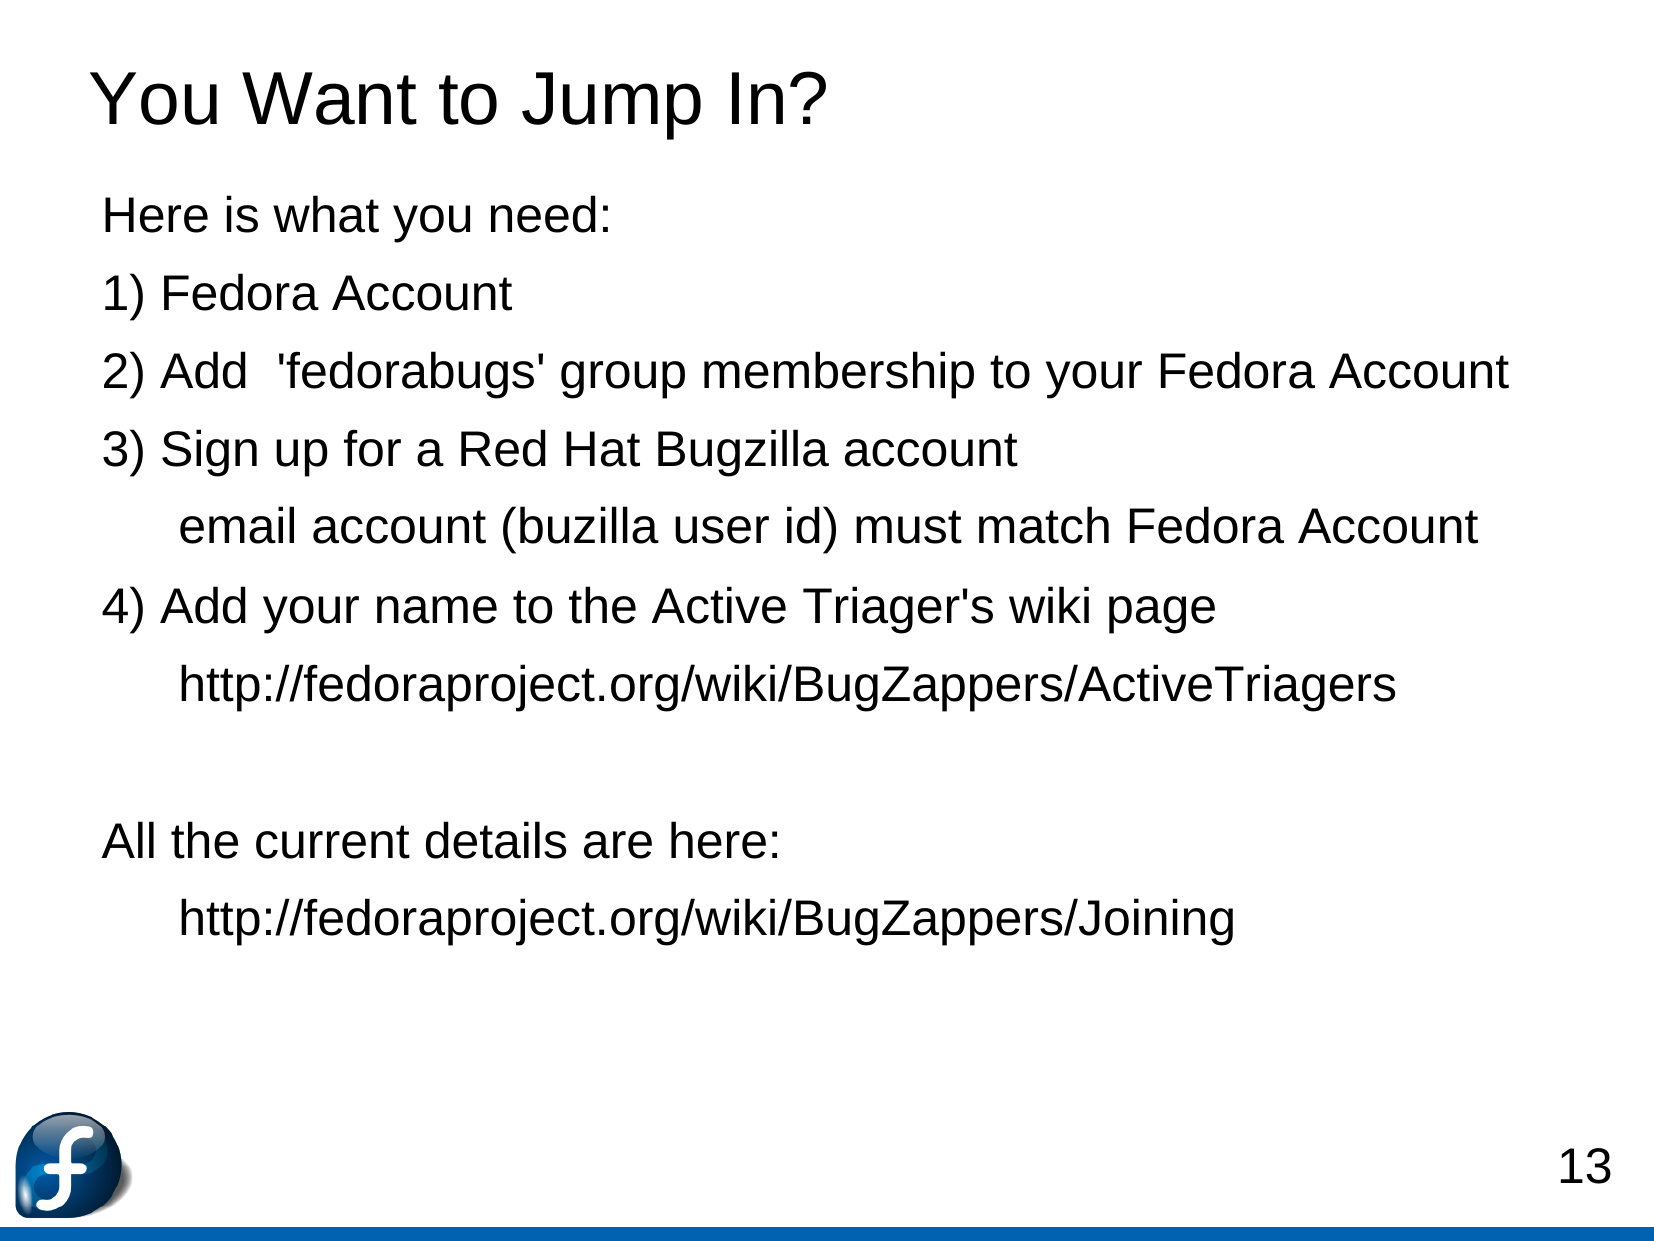

# You Want to Jump In?
Here is what you need:
1) Fedora Account
2) Add 'fedorabugs' group membership to your Fedora Account
3) Sign up for a Red Hat Bugzilla account
email account (buzilla user id) must match Fedora Account
4) Add your name to the Active Triager's wiki page
http://fedoraproject.org/wiki/BugZappers/ActiveTriagers
All the current details are here:
http://fedoraproject.org/wiki/BugZappers/Joining